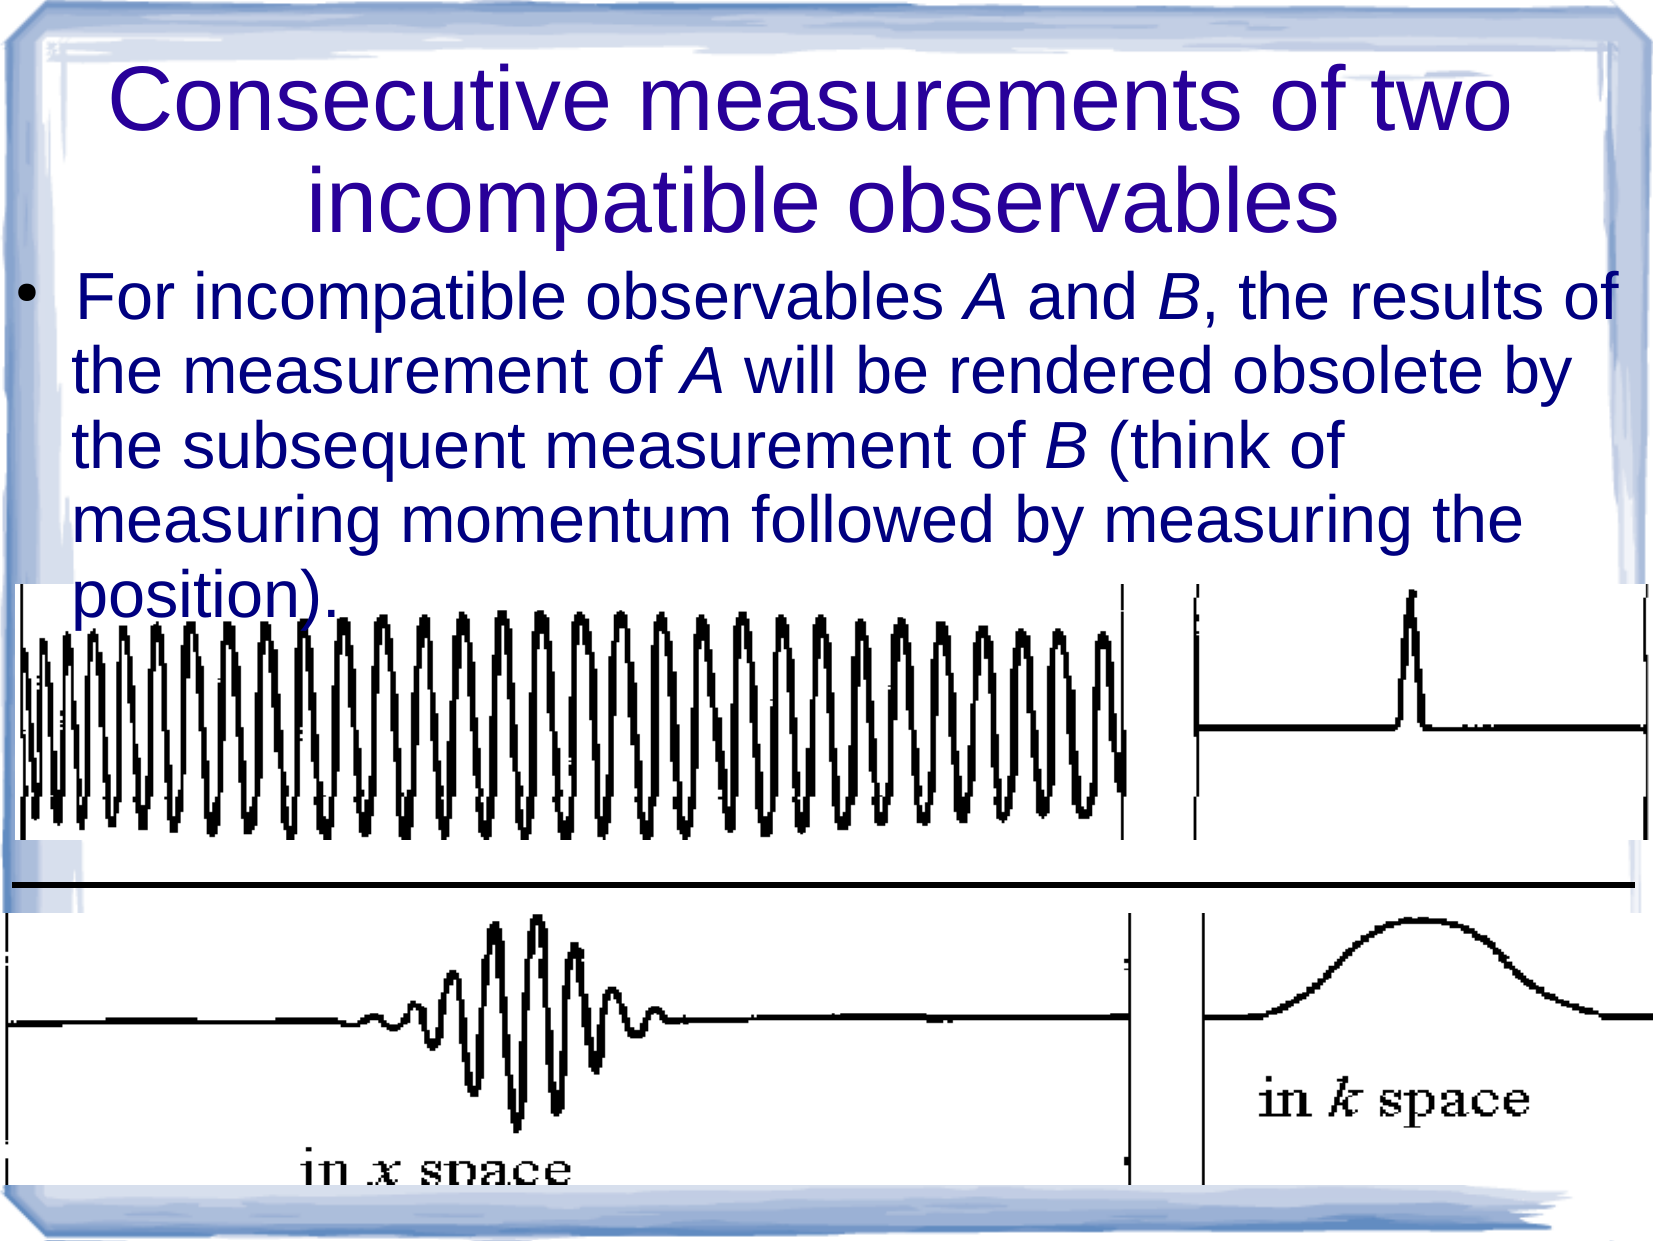

# Consecutive measurements of two incompatible observables
 For incompatible observables A and B, the results of the measurement of A will be rendered obsolete by the subsequent measurement of B (think of measuring momentum followed by measuring the position).